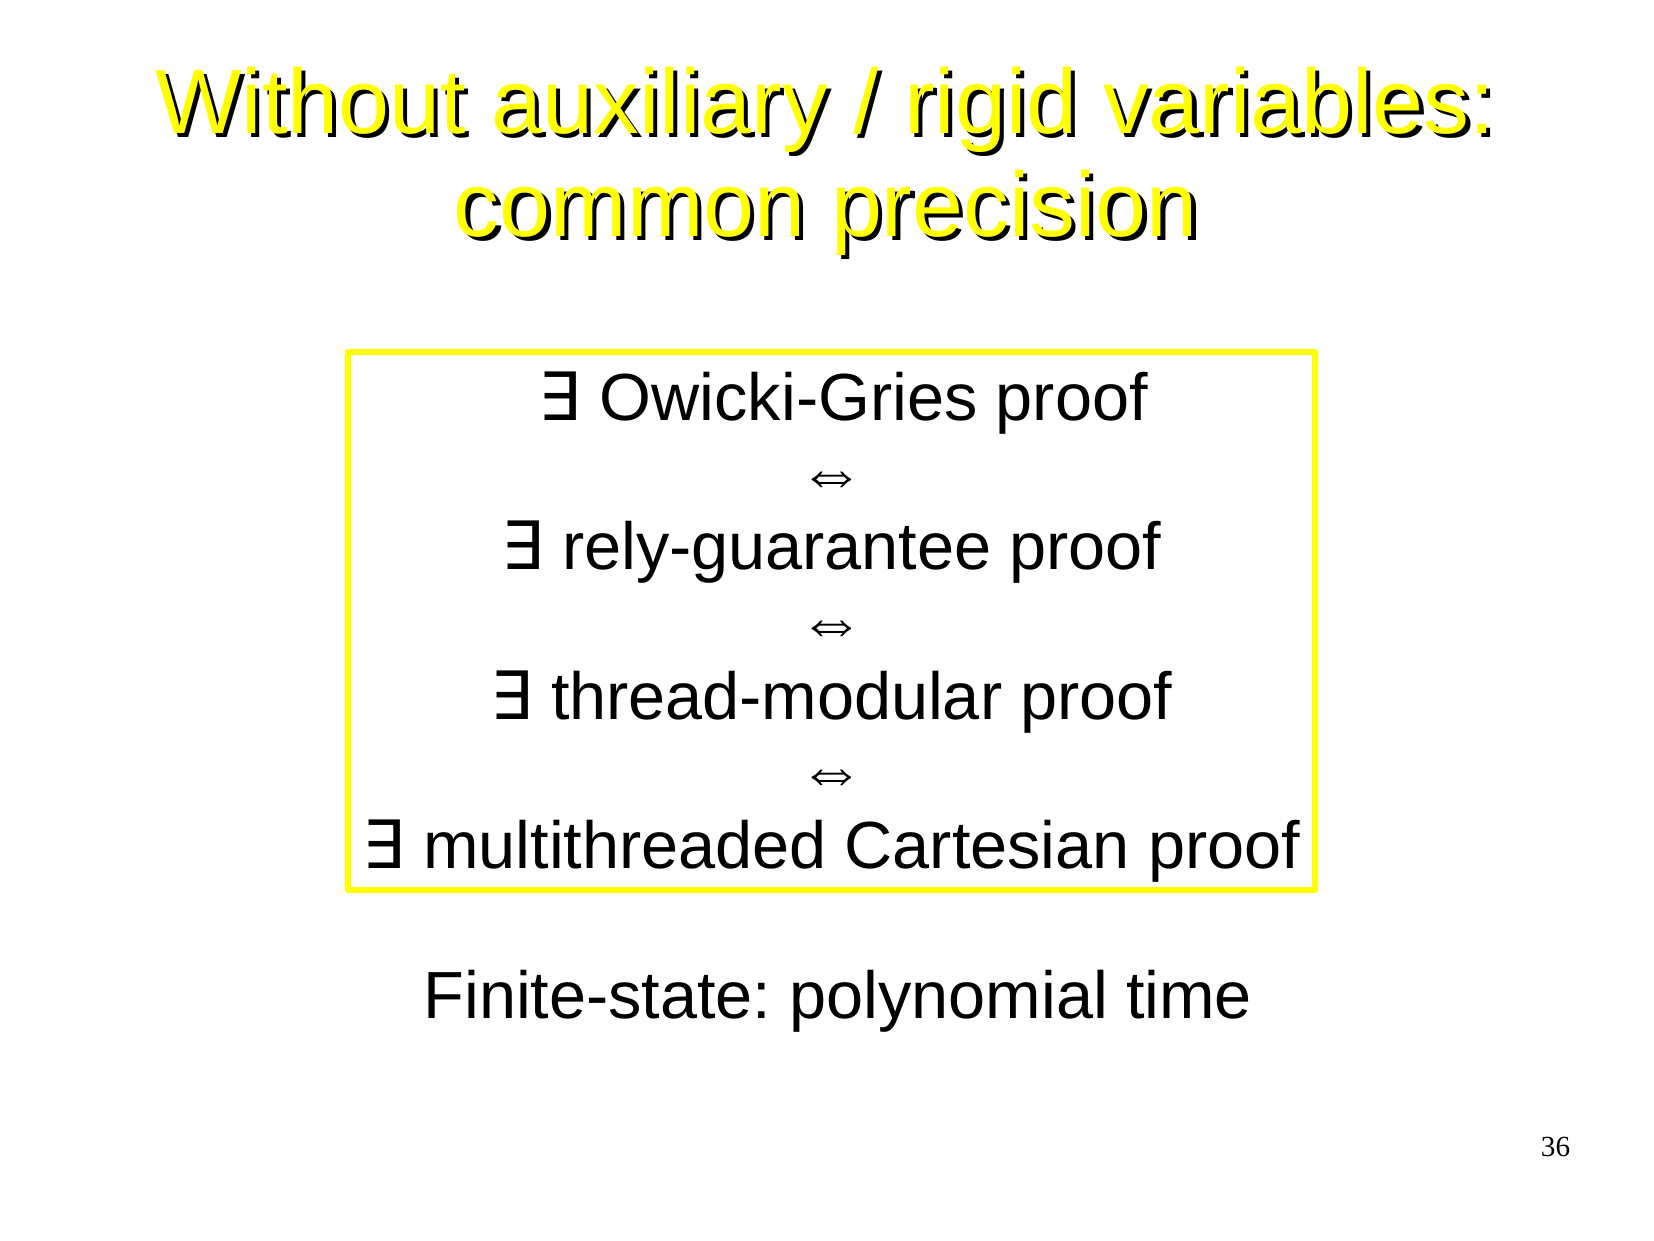

# Without auxiliary / rigid variables: common precision
∃ Owicki-Gries proof
⇔
∃ rely-guarantee proof
⇔
∃ thread-modular proof
⇔
∃ multithreaded Cartesian proof
Finite-state: polynomial time
36